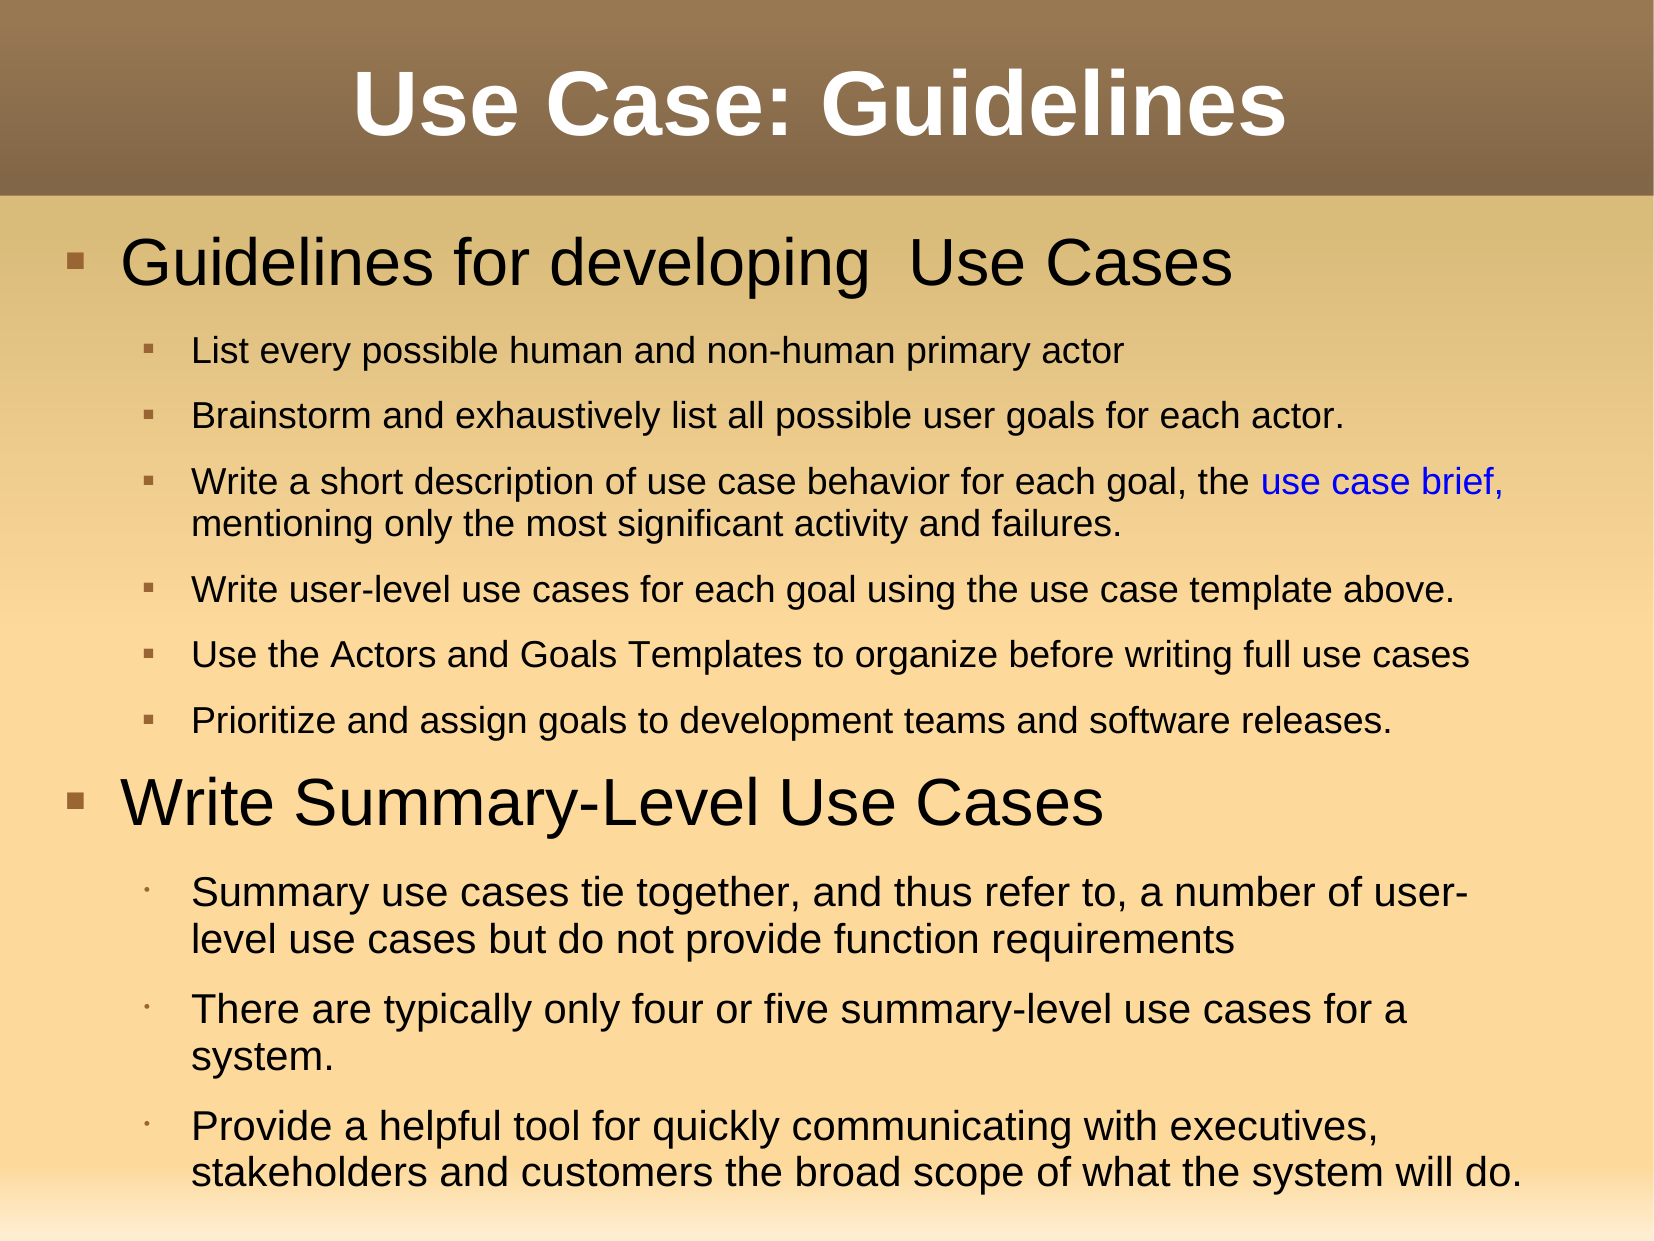

# Use Case: Guidelines
Guidelines for developing Use Cases
List every possible human and non-human primary actor
Brainstorm and exhaustively list all possible user goals for each actor.
Write a short description of use case behavior for each goal, the use case brief, mentioning only the most significant activity and failures.
Write user-level use cases for each goal using the use case template above.
Use the Actors and Goals Templates to organize before writing full use cases
Prioritize and assign goals to development teams and software releases.
Write Summary-Level Use Cases
Summary use cases tie together, and thus refer to, a number of user-level use cases but do not provide function requirements
There are typically only four or five summary-level use cases for a system.
Provide a helpful tool for quickly communicating with executives, stakeholders and customers the broad scope of what the system will do.